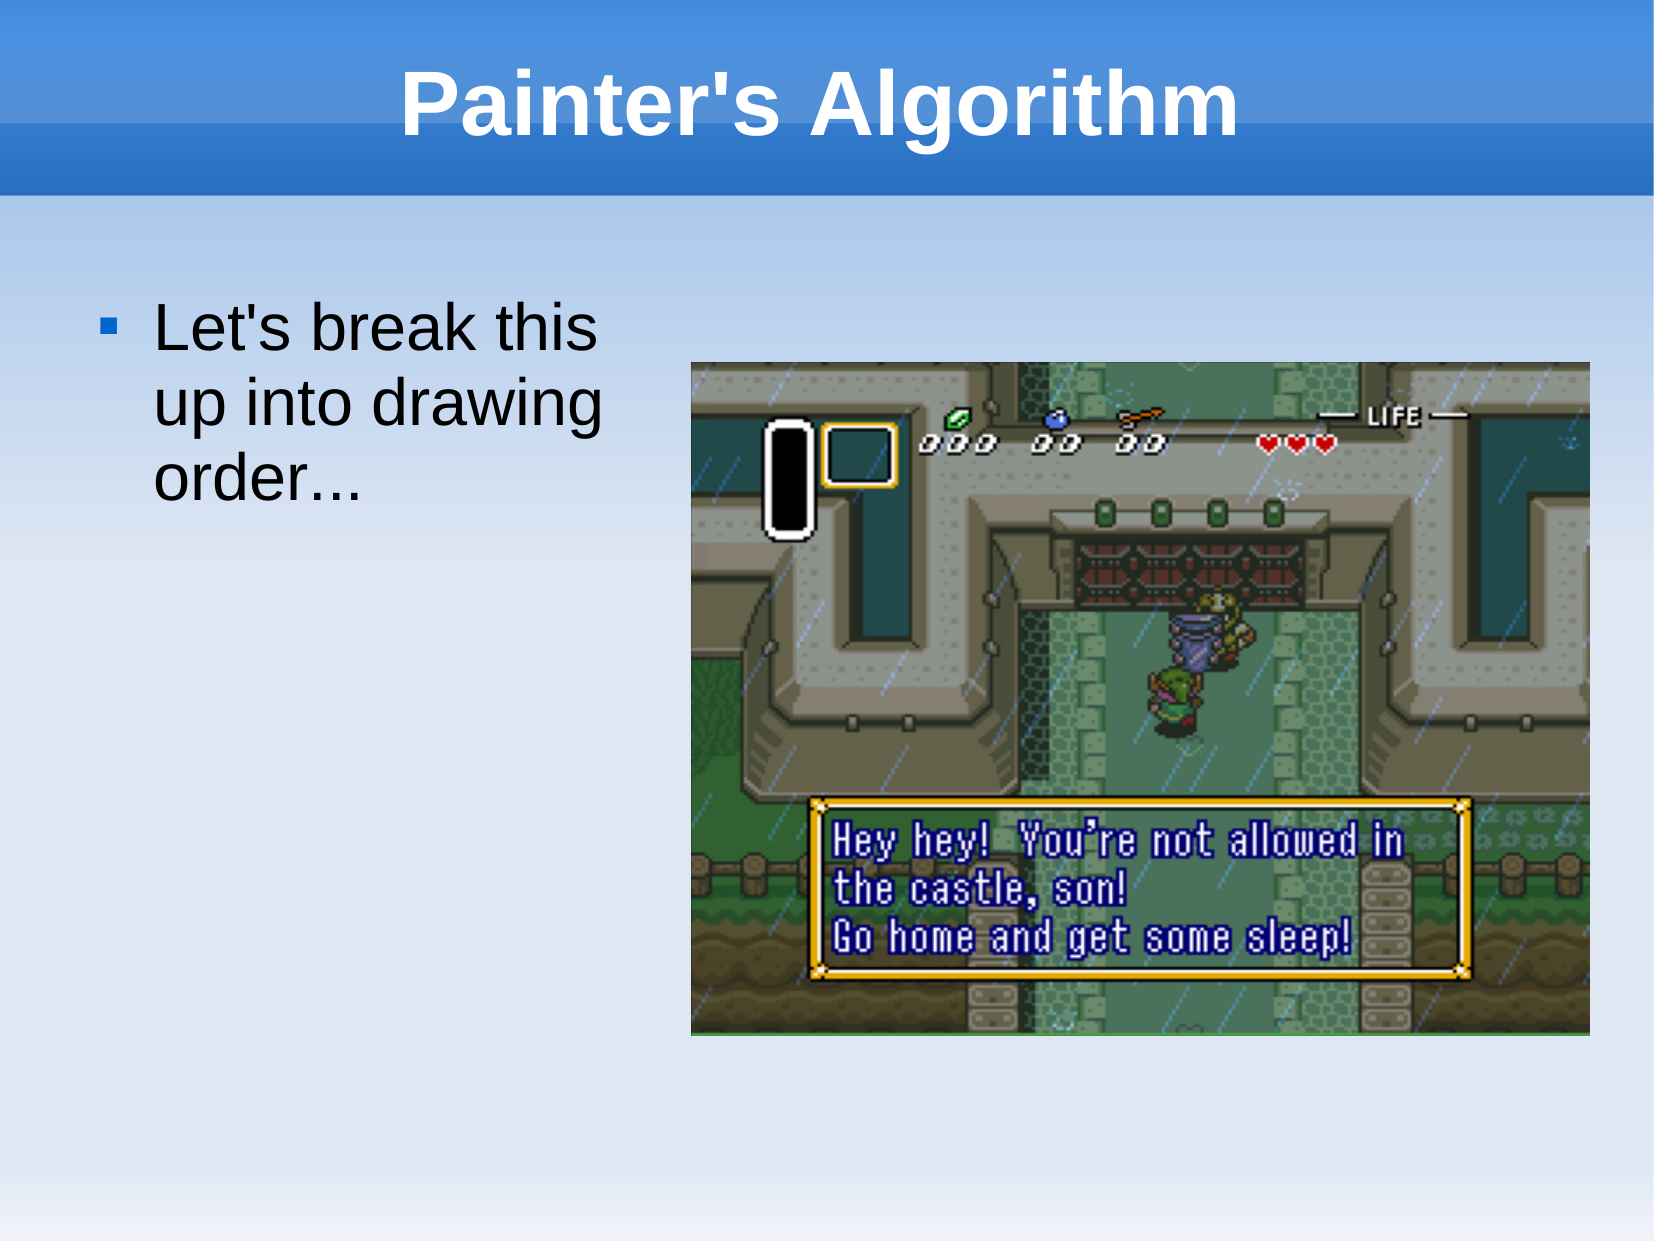

# Painter's Algorithm
Let's break this up into drawing order...